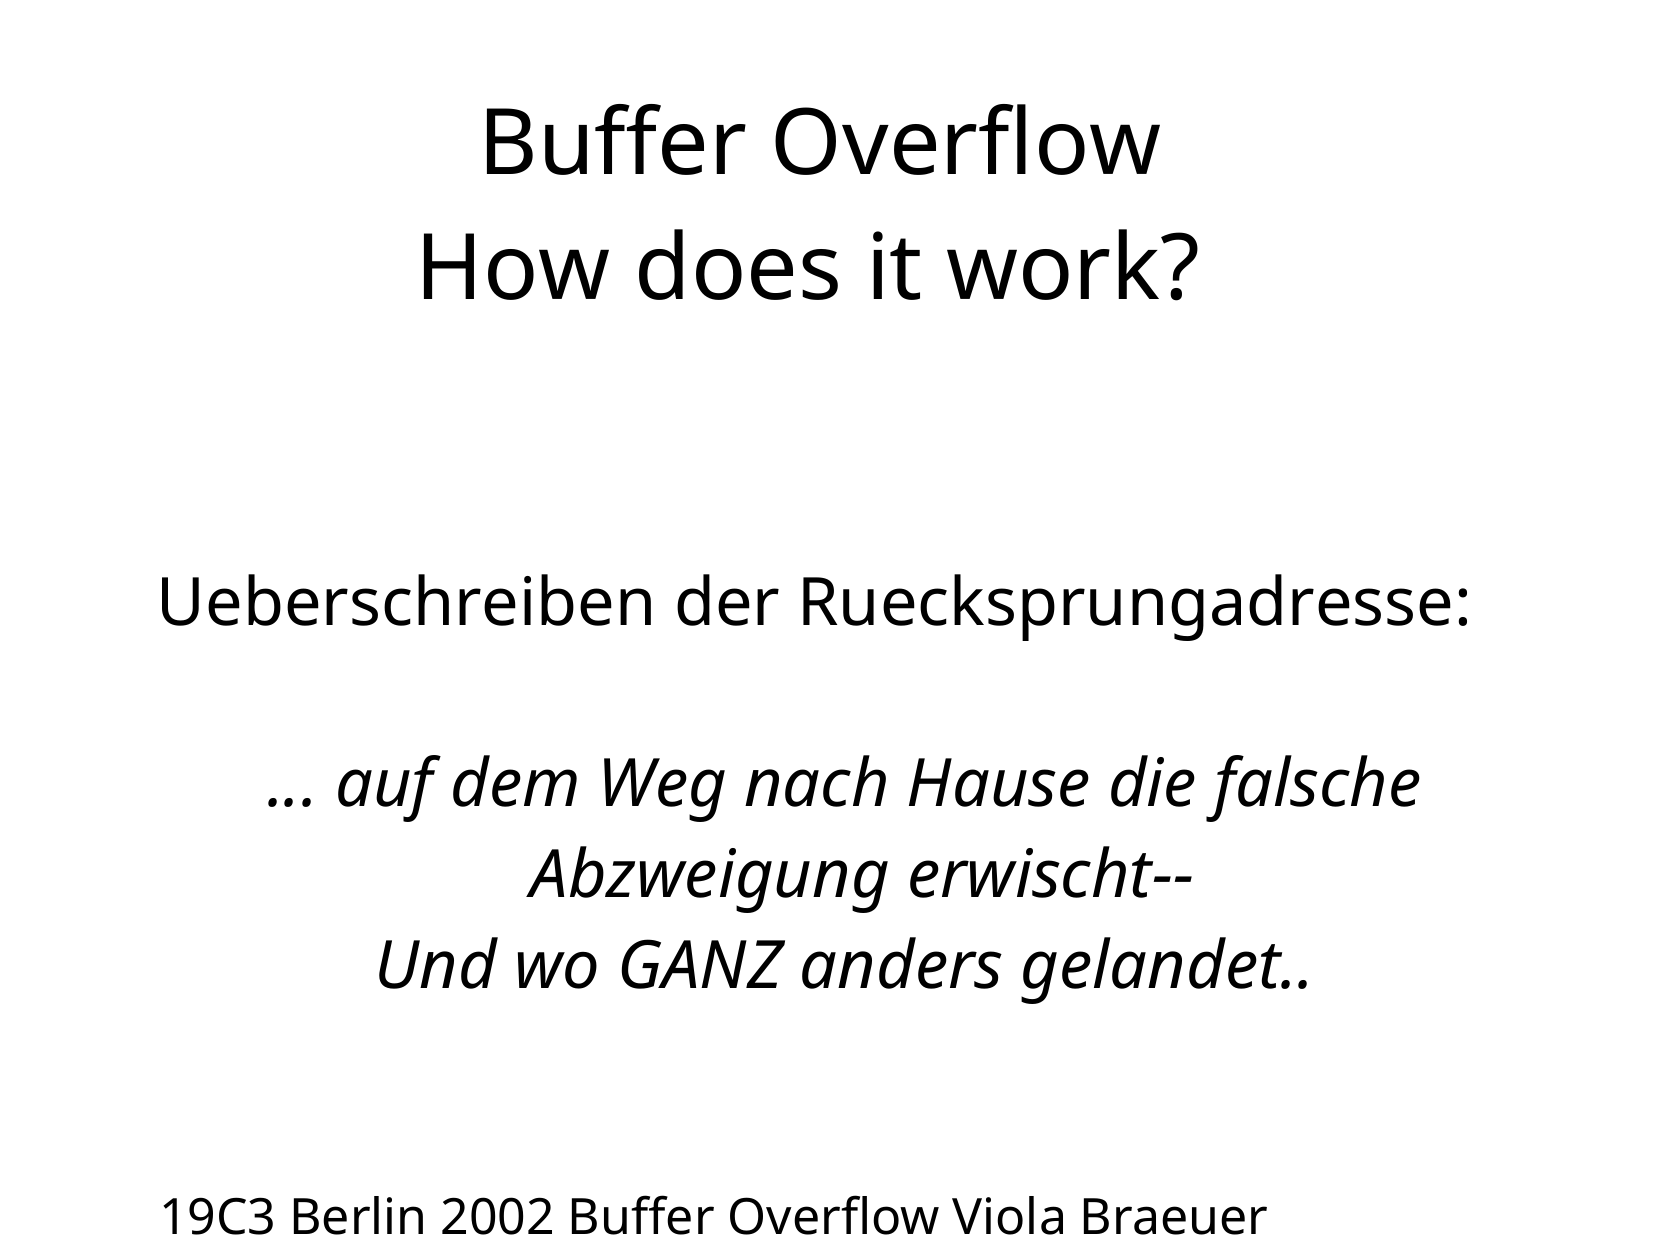

Buffer Overflow
How does it work?
Ueberschreiben der Ruecksprungadresse:
... auf dem Weg nach Hause die falsche Abzweigung erwischt--
Und wo GANZ anders gelandet..
19C3 Berlin 2002 Buffer Overflow Viola Braeuer